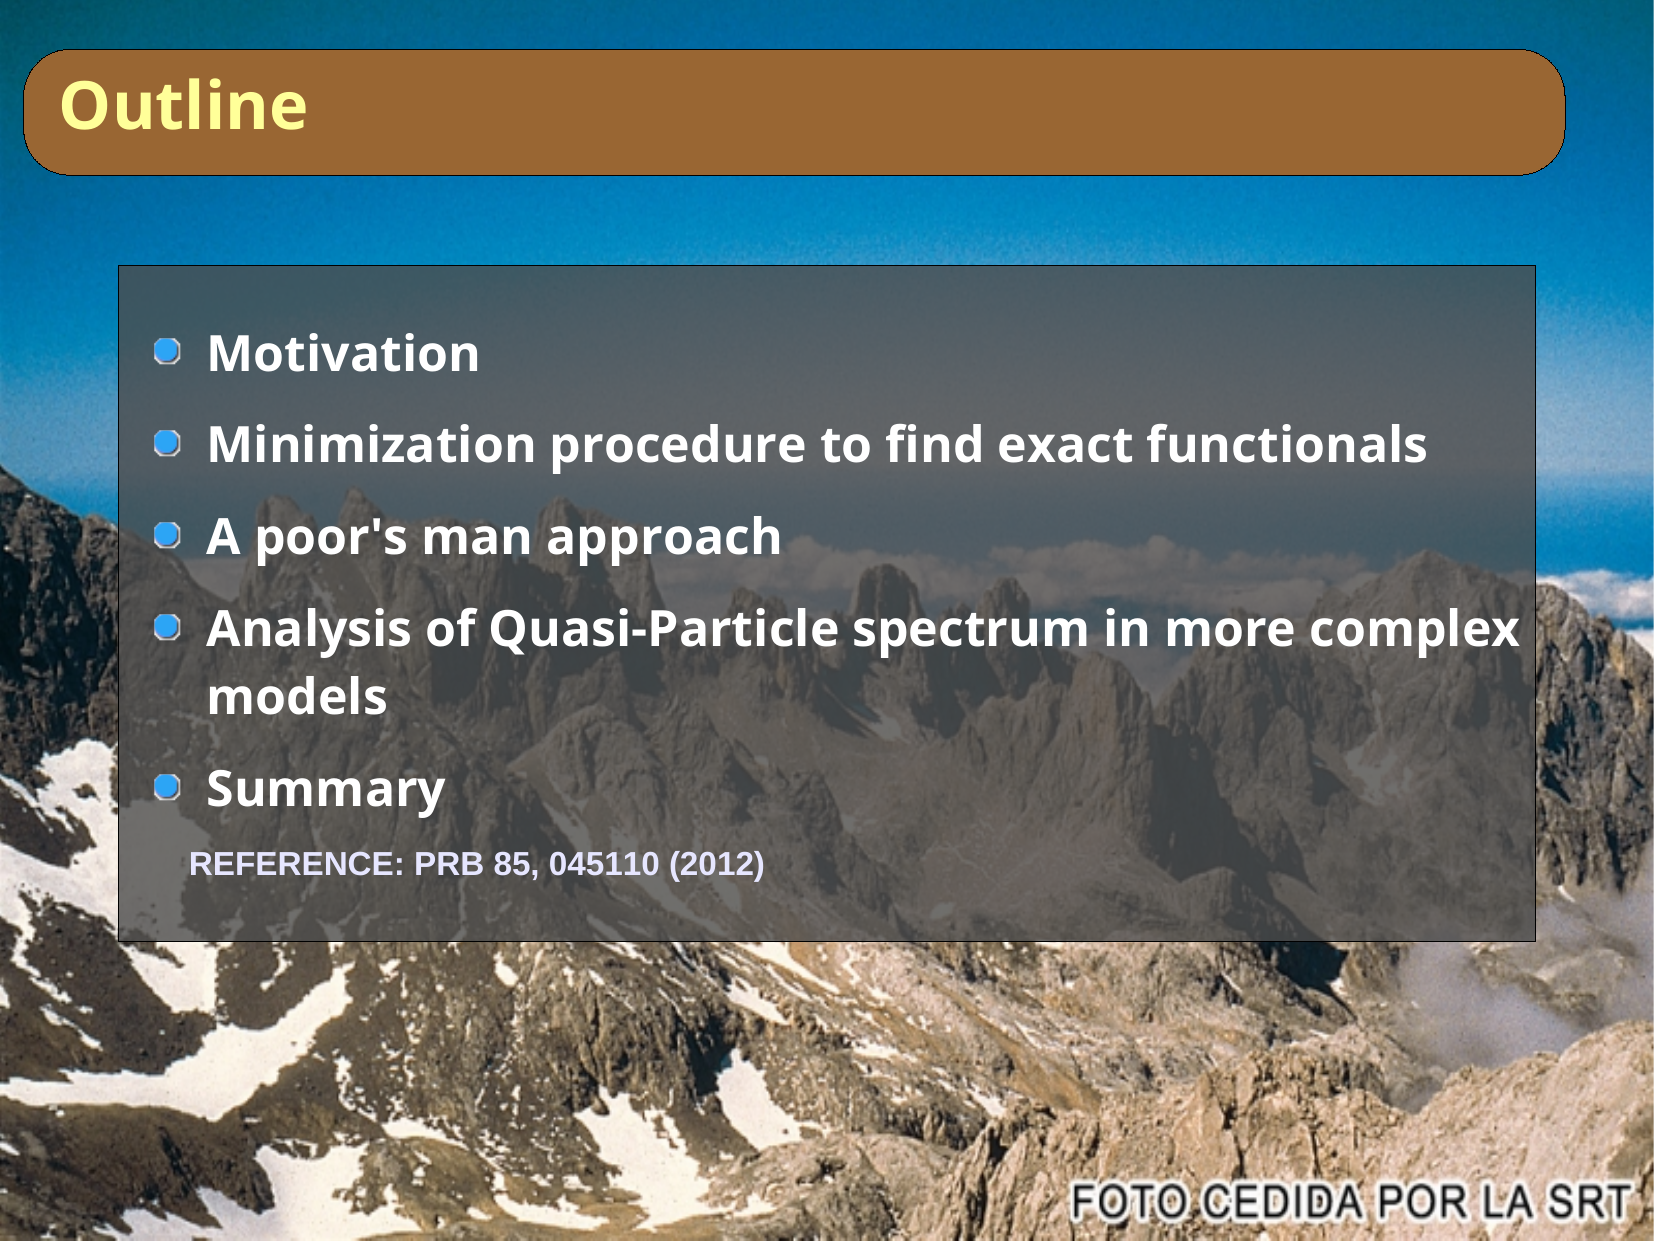

# Outline
Motivation
Minimization procedure to find exact functionals
A poor's man approach
Analysis of Quasi-Particle spectrum in more complex models
Summary
REFERENCE: PRB 85, 045110 (2012)
2